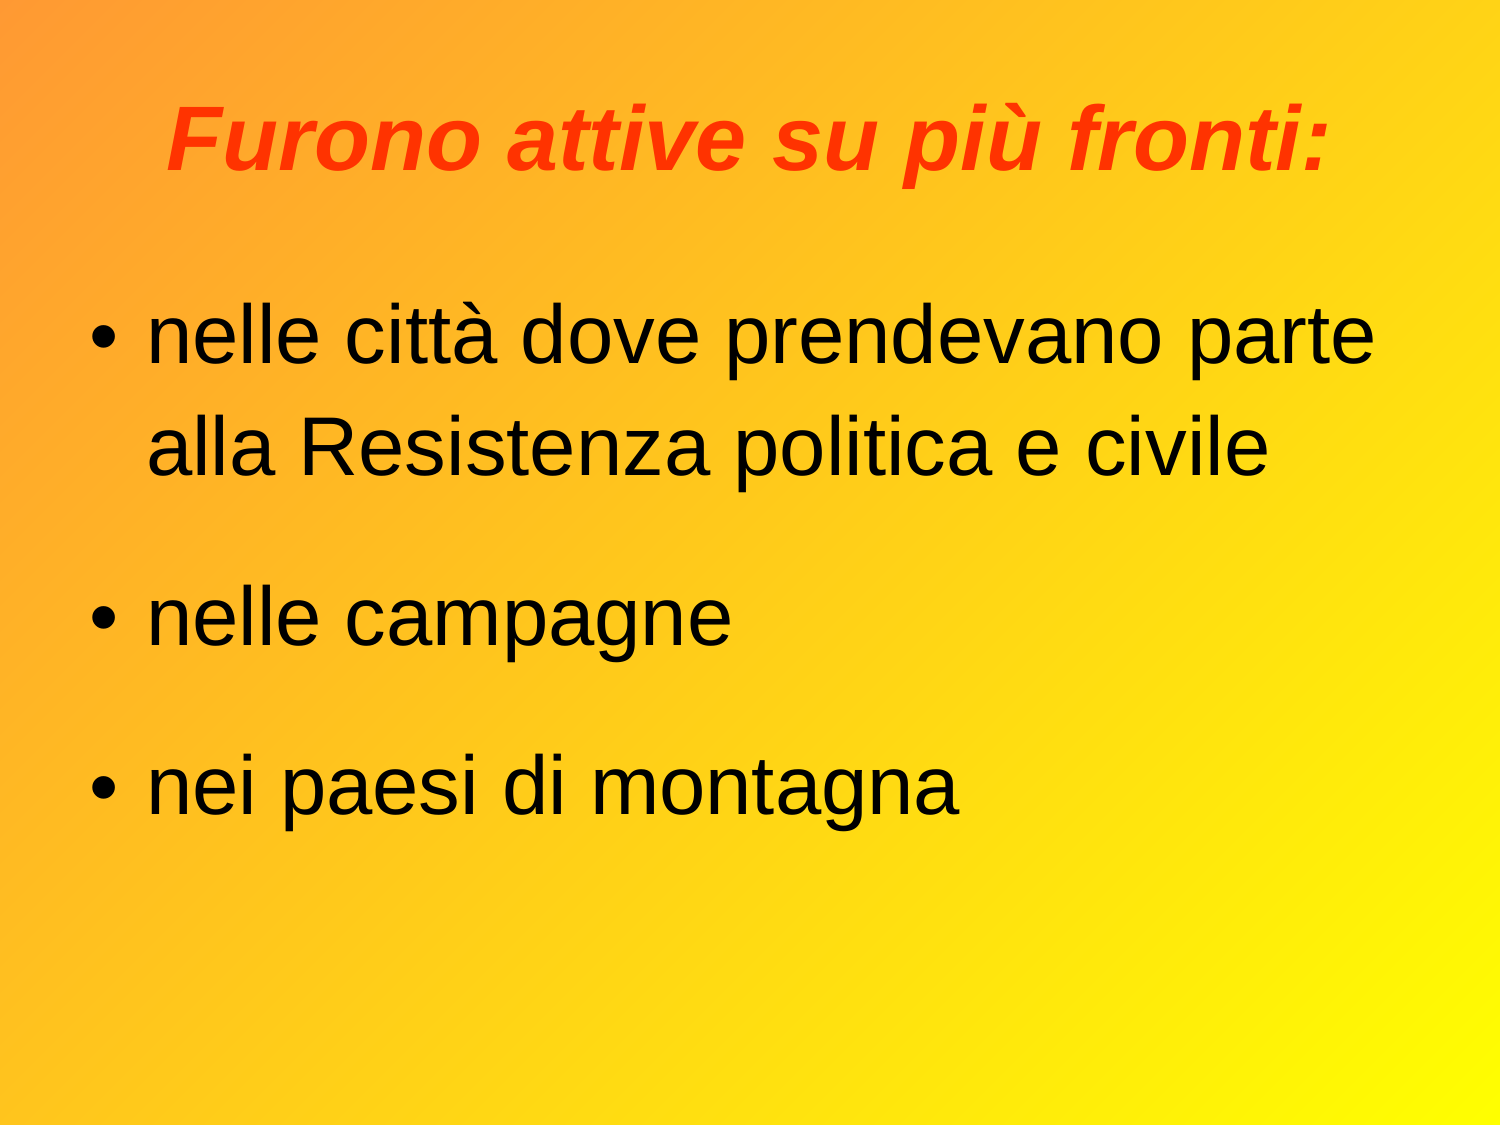

# Furono attive su più fronti:
nelle città dove prendevano parte alla Resistenza politica e civile
nelle campagne
nei paesi di montagna